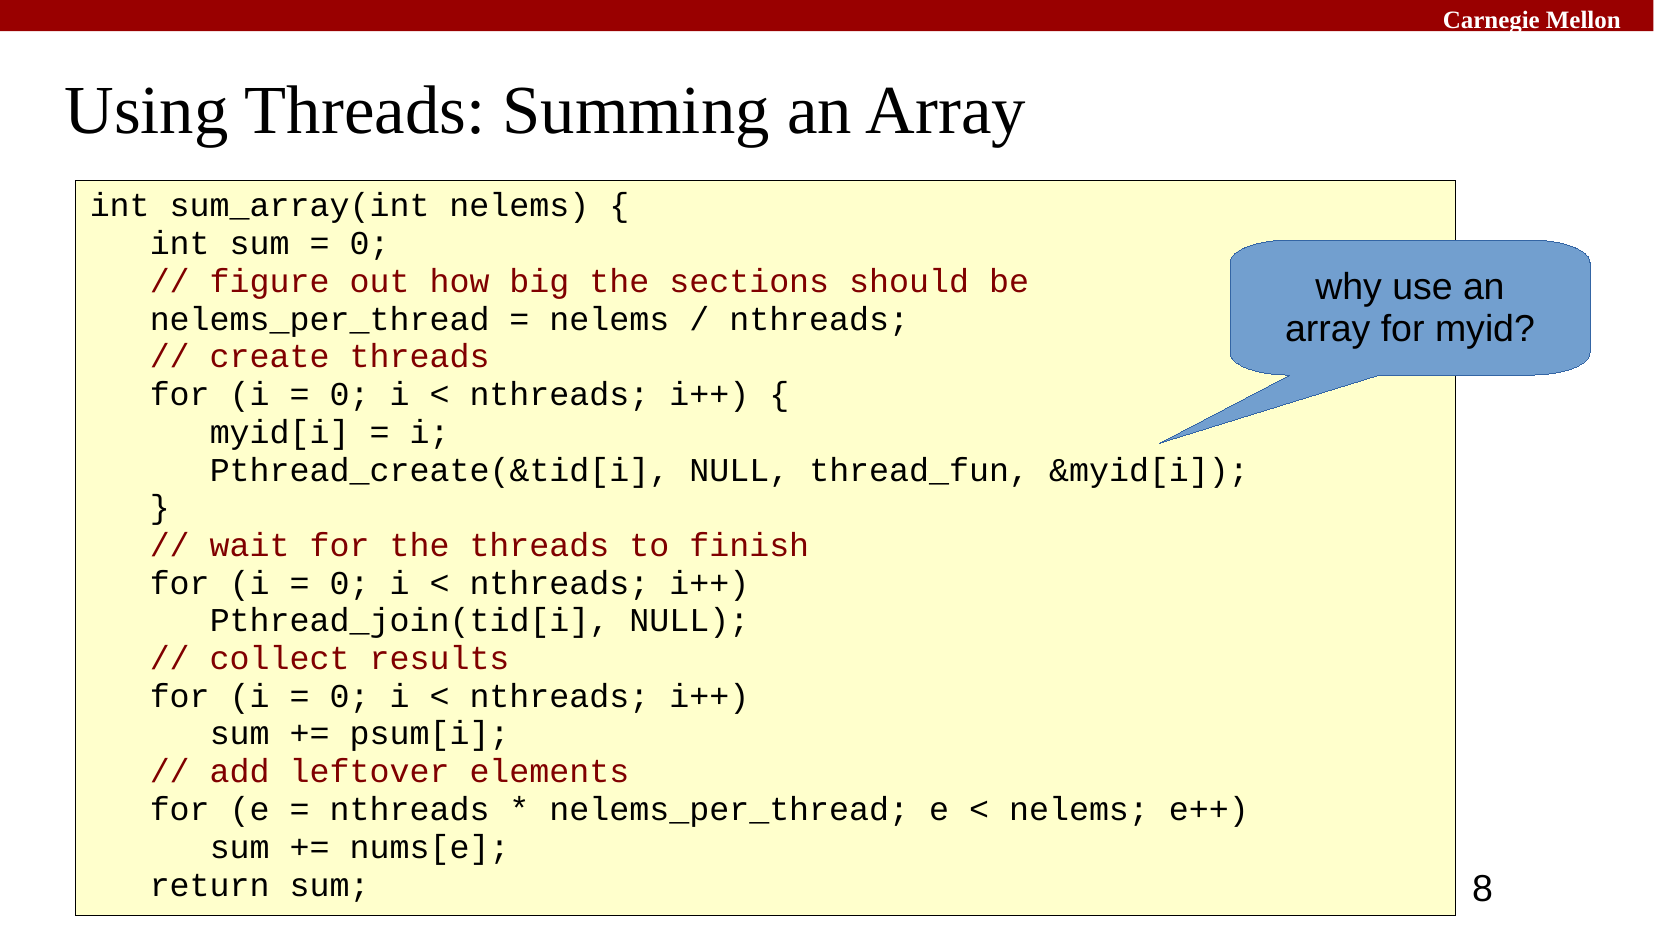

# Using Threads: Summing an Array
int sum_array(int nelems) {
 int sum = 0;
 // figure out how big the sections should be
 nelems_per_thread = nelems / nthreads;
 // create threads
 for (i = 0; i < nthreads; i++) {
 myid[i] = i;
 Pthread_create(&tid[i], NULL, thread_fun, &myid[i]);
 }
 // wait for the threads to finish
 for (i = 0; i < nthreads; i++)
 Pthread_join(tid[i], NULL);
 // collect results
 for (i = 0; i < nthreads; i++)
 sum += psum[i];
 // add leftover elements
 for (e = nthreads * nelems_per_thread; e < nelems; e++)
 sum += nums[e];
 return sum;
why use an
array for myid?